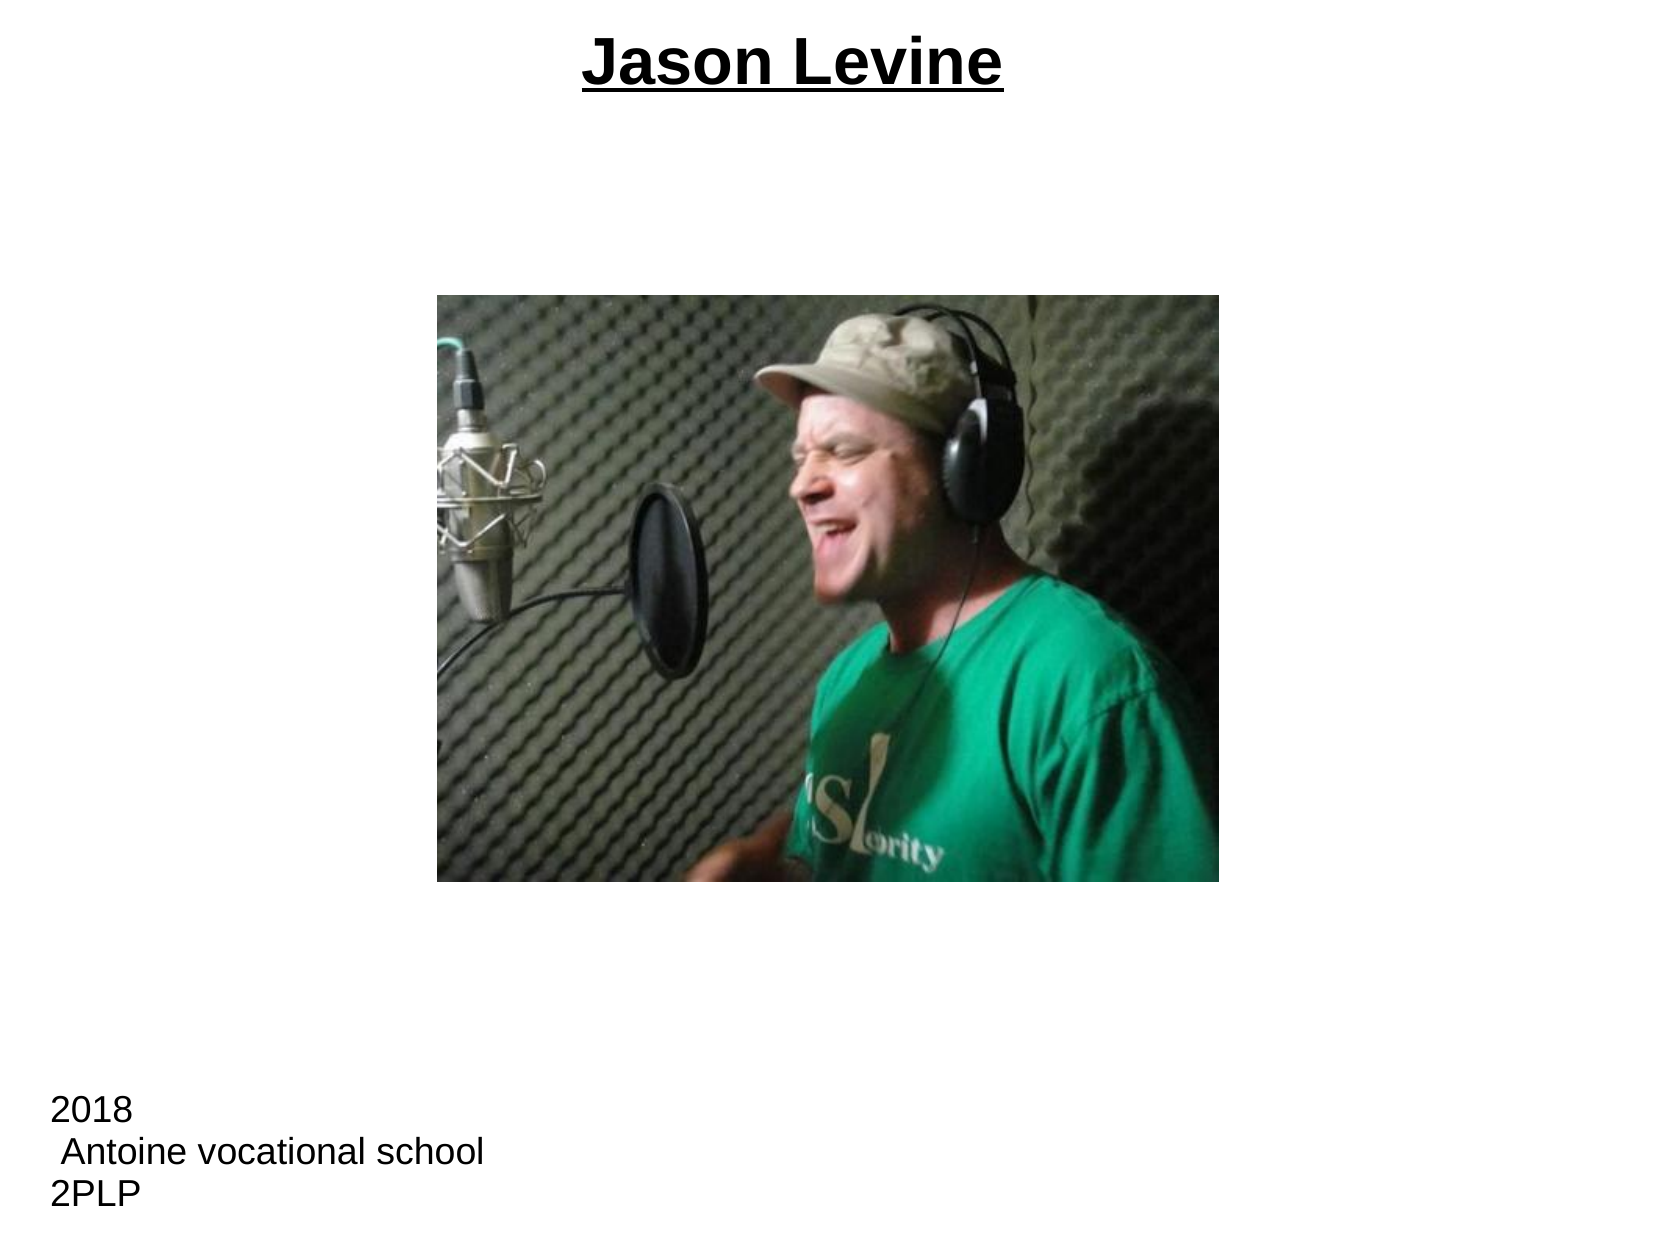

Jason Levine
2018
 Antoine vocational school
2PLP